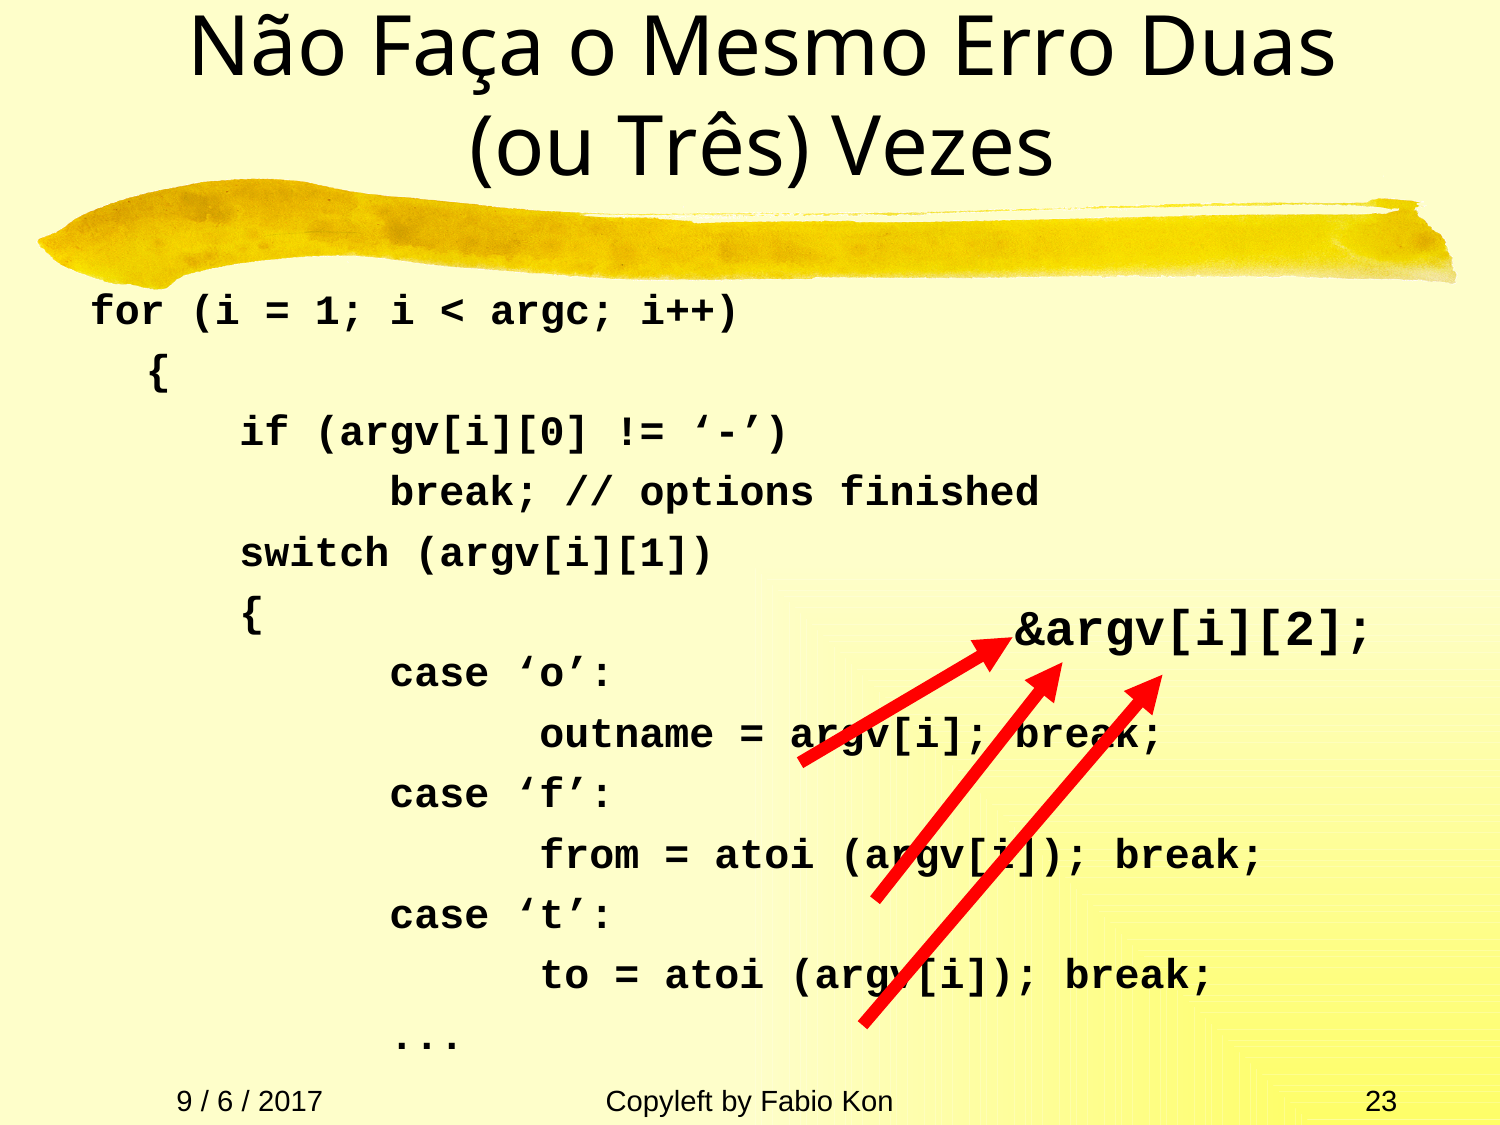

# Não Faça o Mesmo Erro Duas (ou Três) Vezes
for (i = 1; i < argc; i++)
	{
		if (argv[i][0] != ‘-’)
			break; // options finished
		switch (argv[i][1])
		{
			case ‘o’:
				outname = argv[i]; break;
			case ‘f’:
				from = atoi (argv[i]); break;
			case ‘t’:
				to = atoi (argv[i]); break;
			...
&argv[i][2];
ECOOP'99 OOOSW
23